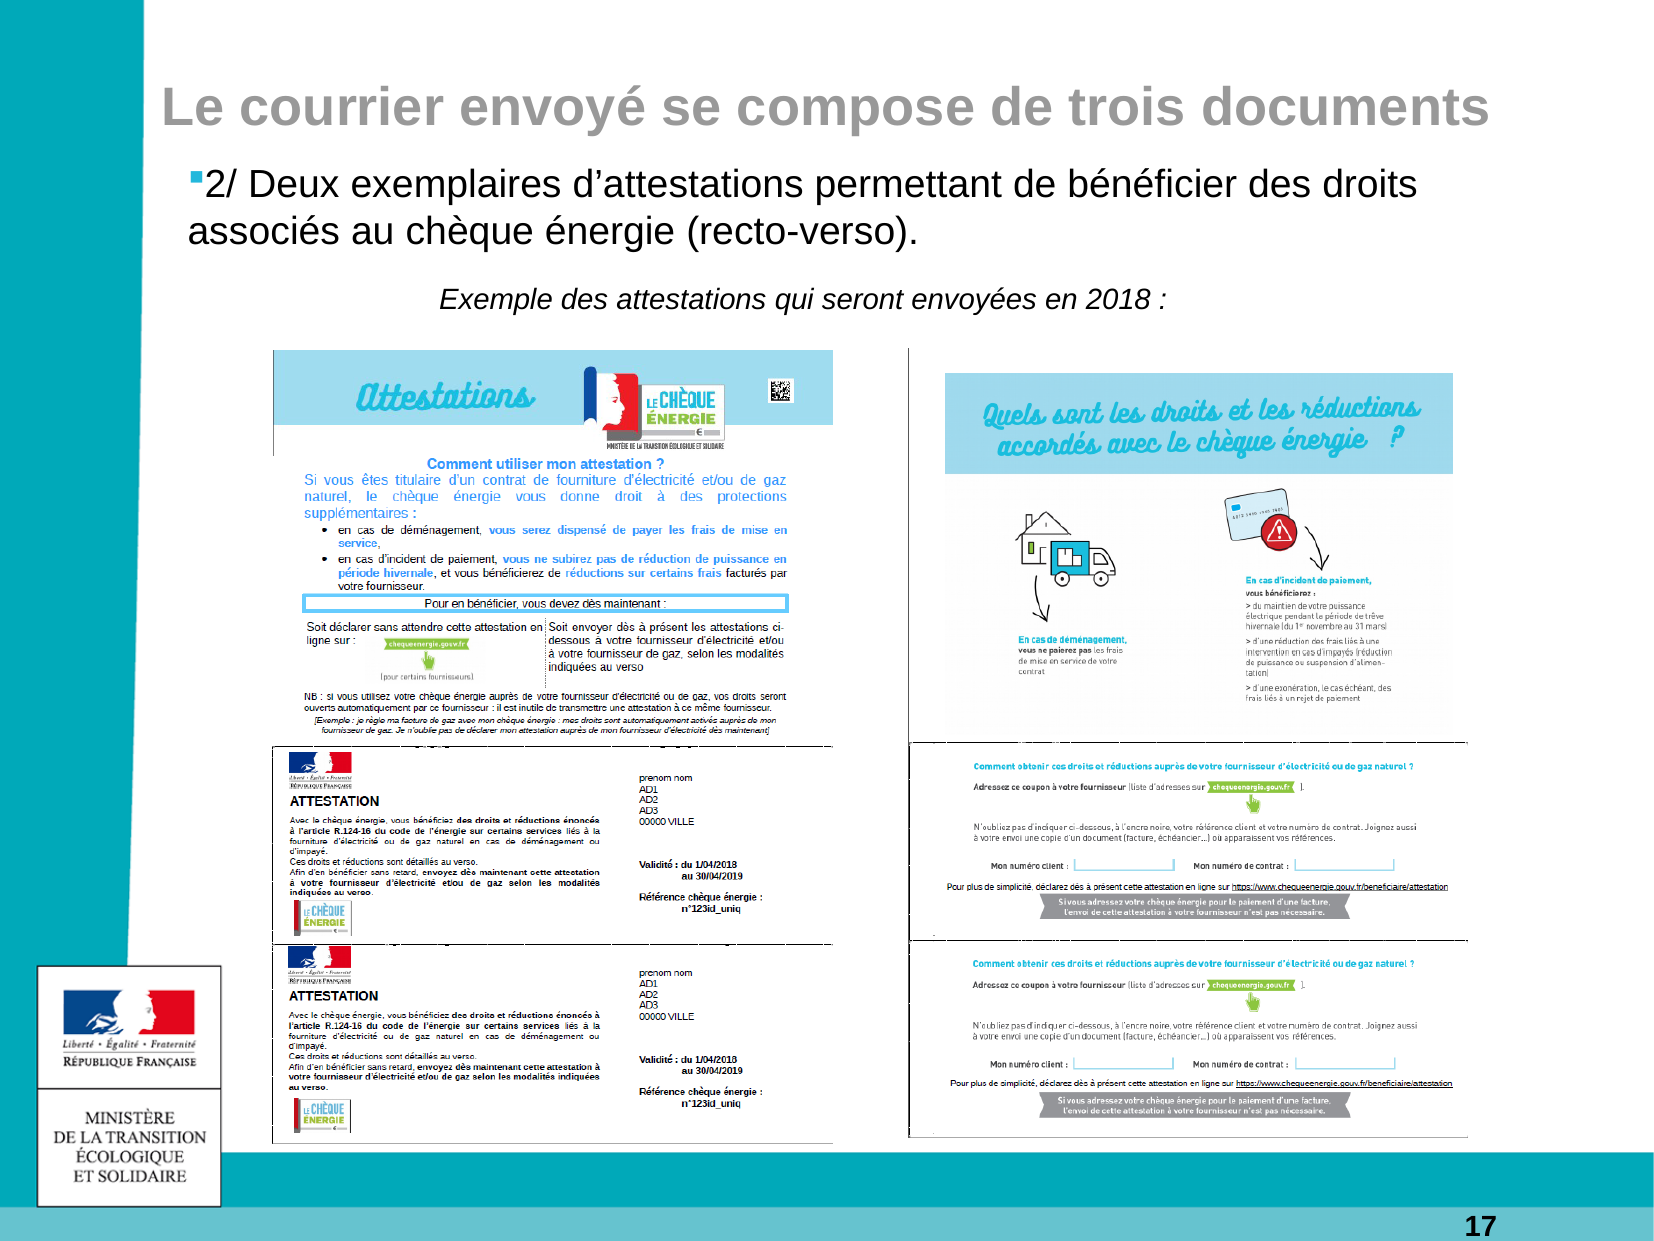

# Le courrier envoyé se compose de trois documents
2/ Deux exemplaires d’attestations permettant de bénéficier des droits associés au chèque énergie (recto-verso).
Exemple des attestations qui seront envoyées en 2018 :